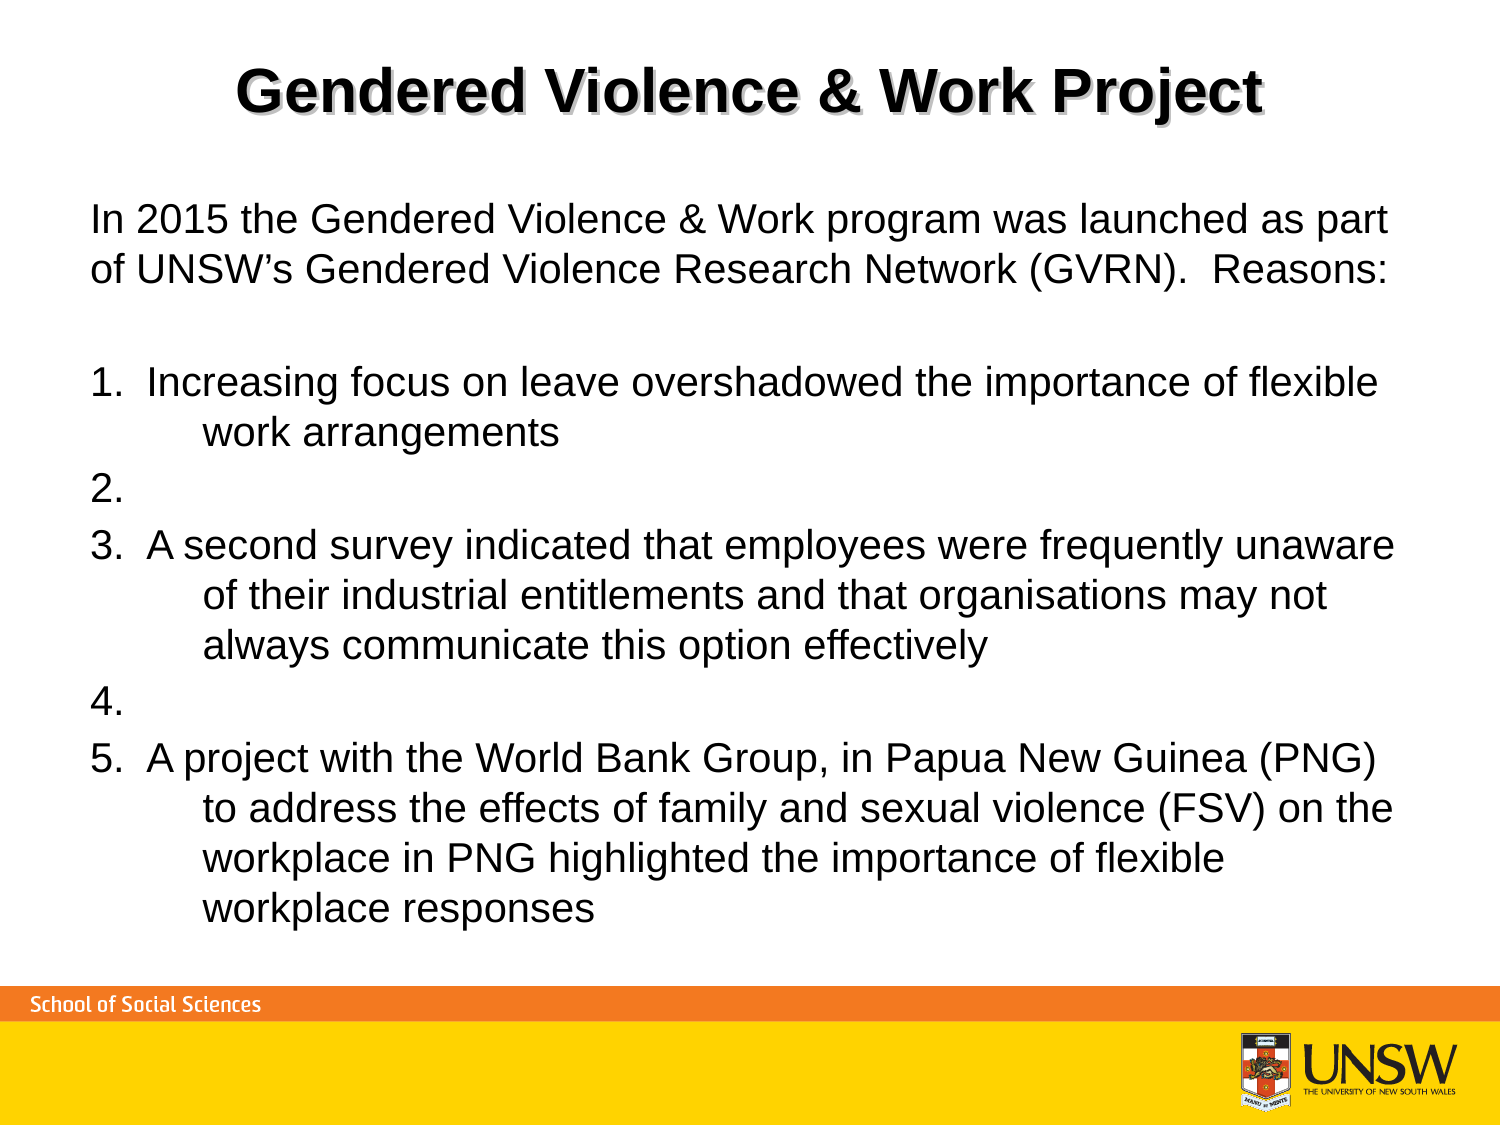

# Gendered Violence & Work Project
In 2015 the Gendered Violence & Work program was launched as part of UNSW’s Gendered Violence Research Network (GVRN). Reasons:
Increasing focus on leave overshadowed the importance of flexible work arrangements
A second survey indicated that employees were frequently unaware of their industrial entitlements and that organisations may not always communicate this option effectively
A project with the World Bank Group, in Papua New Guinea (PNG) to address the effects of family and sexual violence (FSV) on the workplace in PNG highlighted the importance of flexible workplace responses